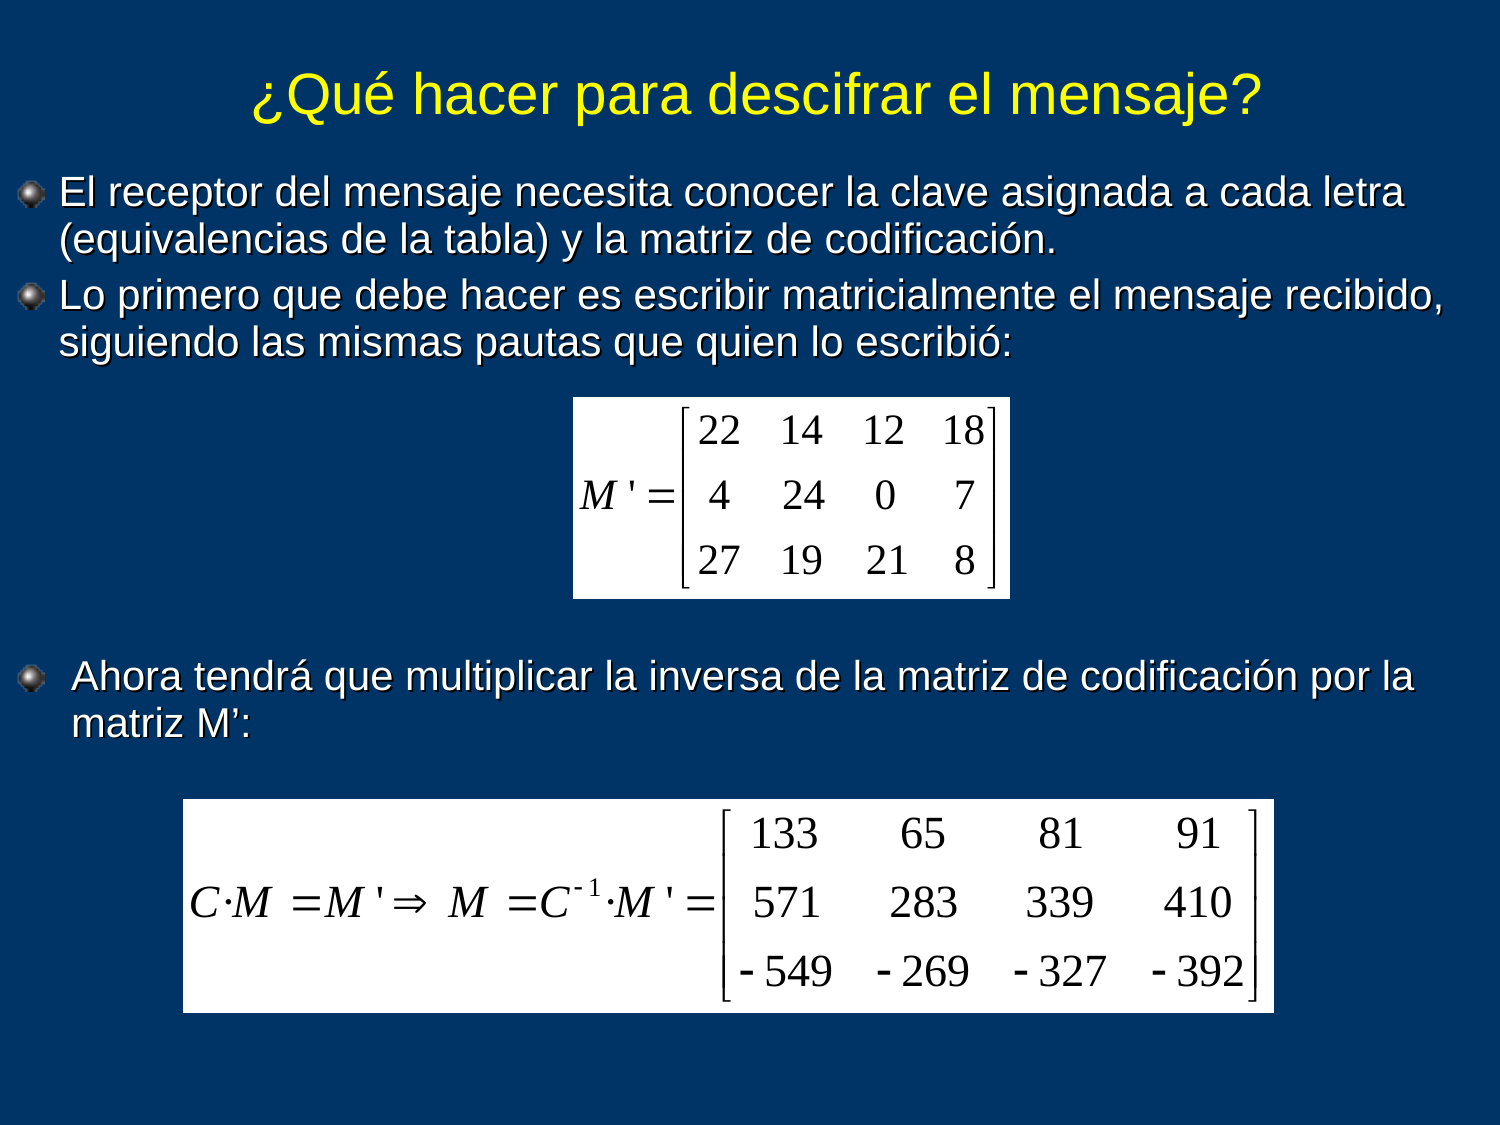

# ¿Qué hacer para descifrar el mensaje?
El receptor del mensaje necesita conocer la clave asignada a cada letra (equivalencias de la tabla) y la matriz de codificación.
Lo primero que debe hacer es escribir matricialmente el mensaje recibido, siguiendo las mismas pautas que quien lo escribió:
Ahora tendrá que multiplicar la inversa de la matriz de codificación por la matriz M’: